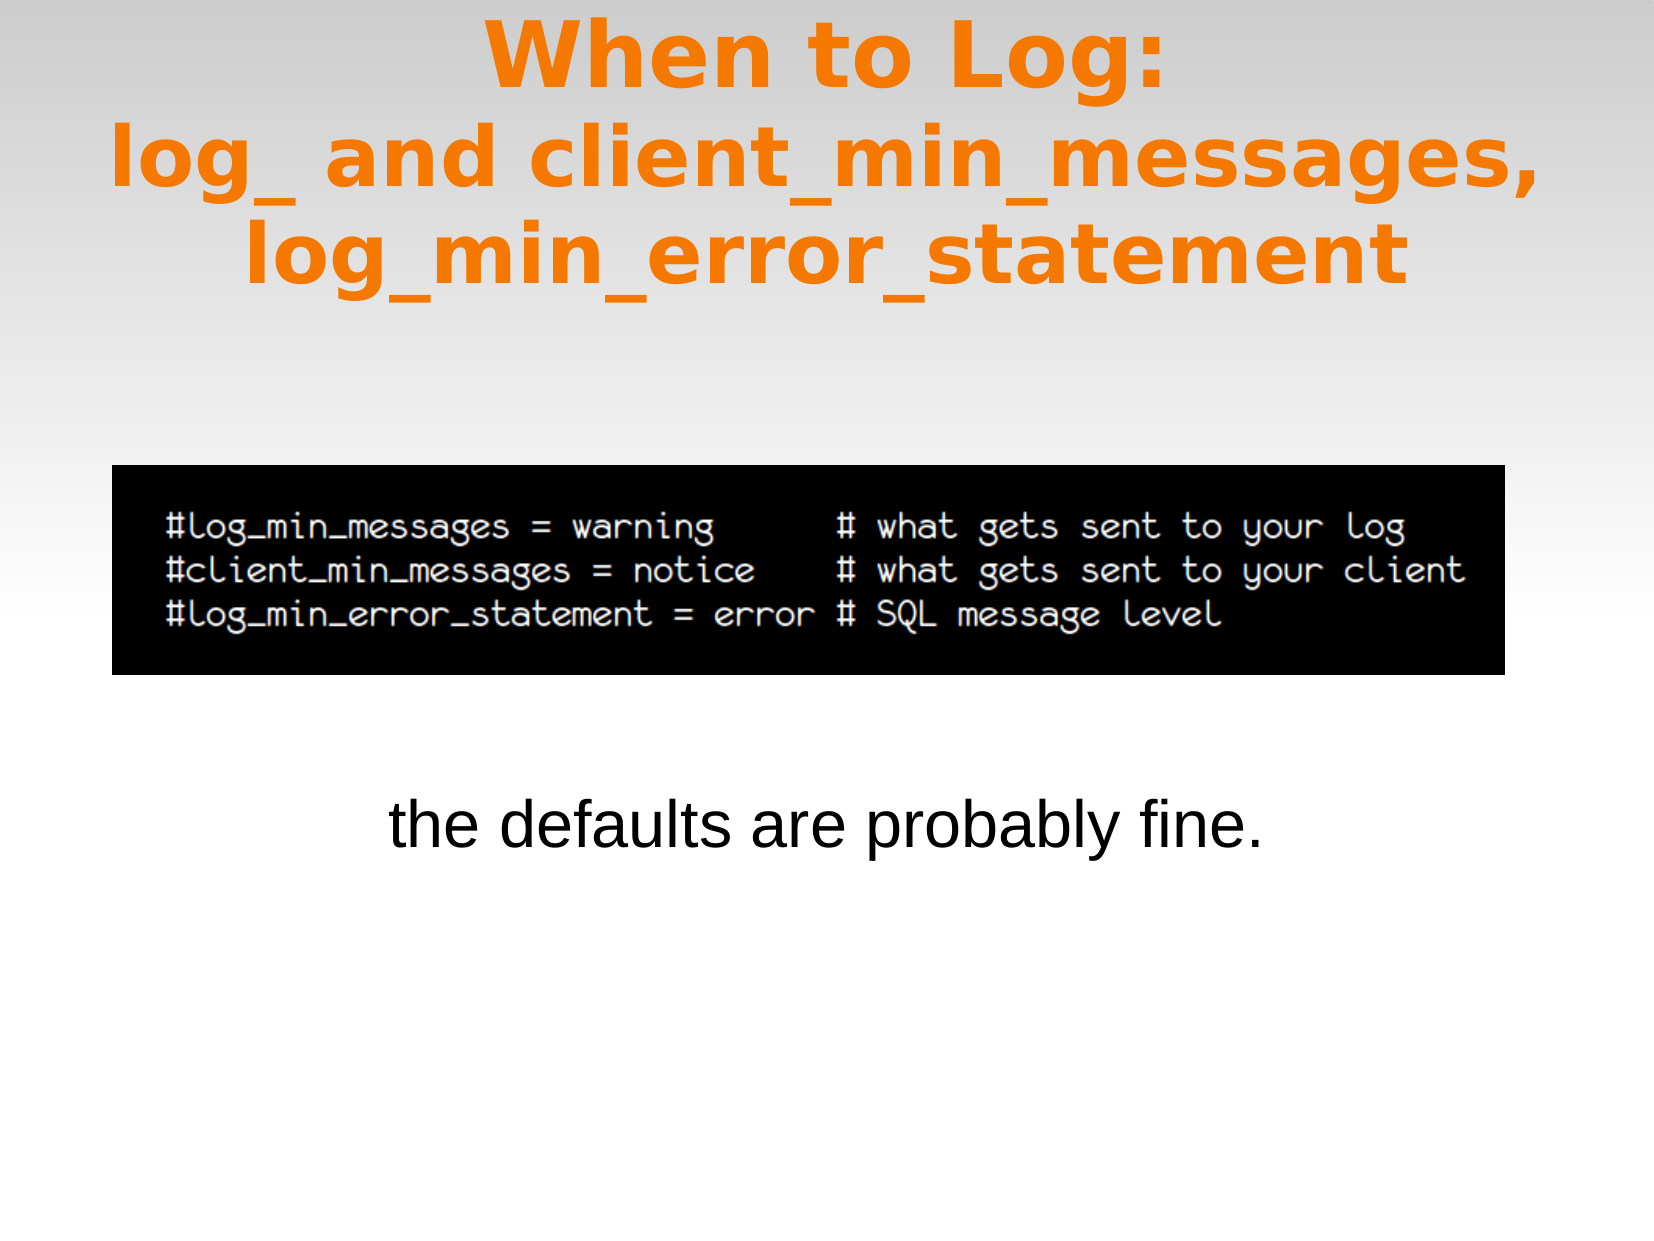

# When to Log: log_ and client_min_messages, log_min_error_statement
the defaults are probably fine.